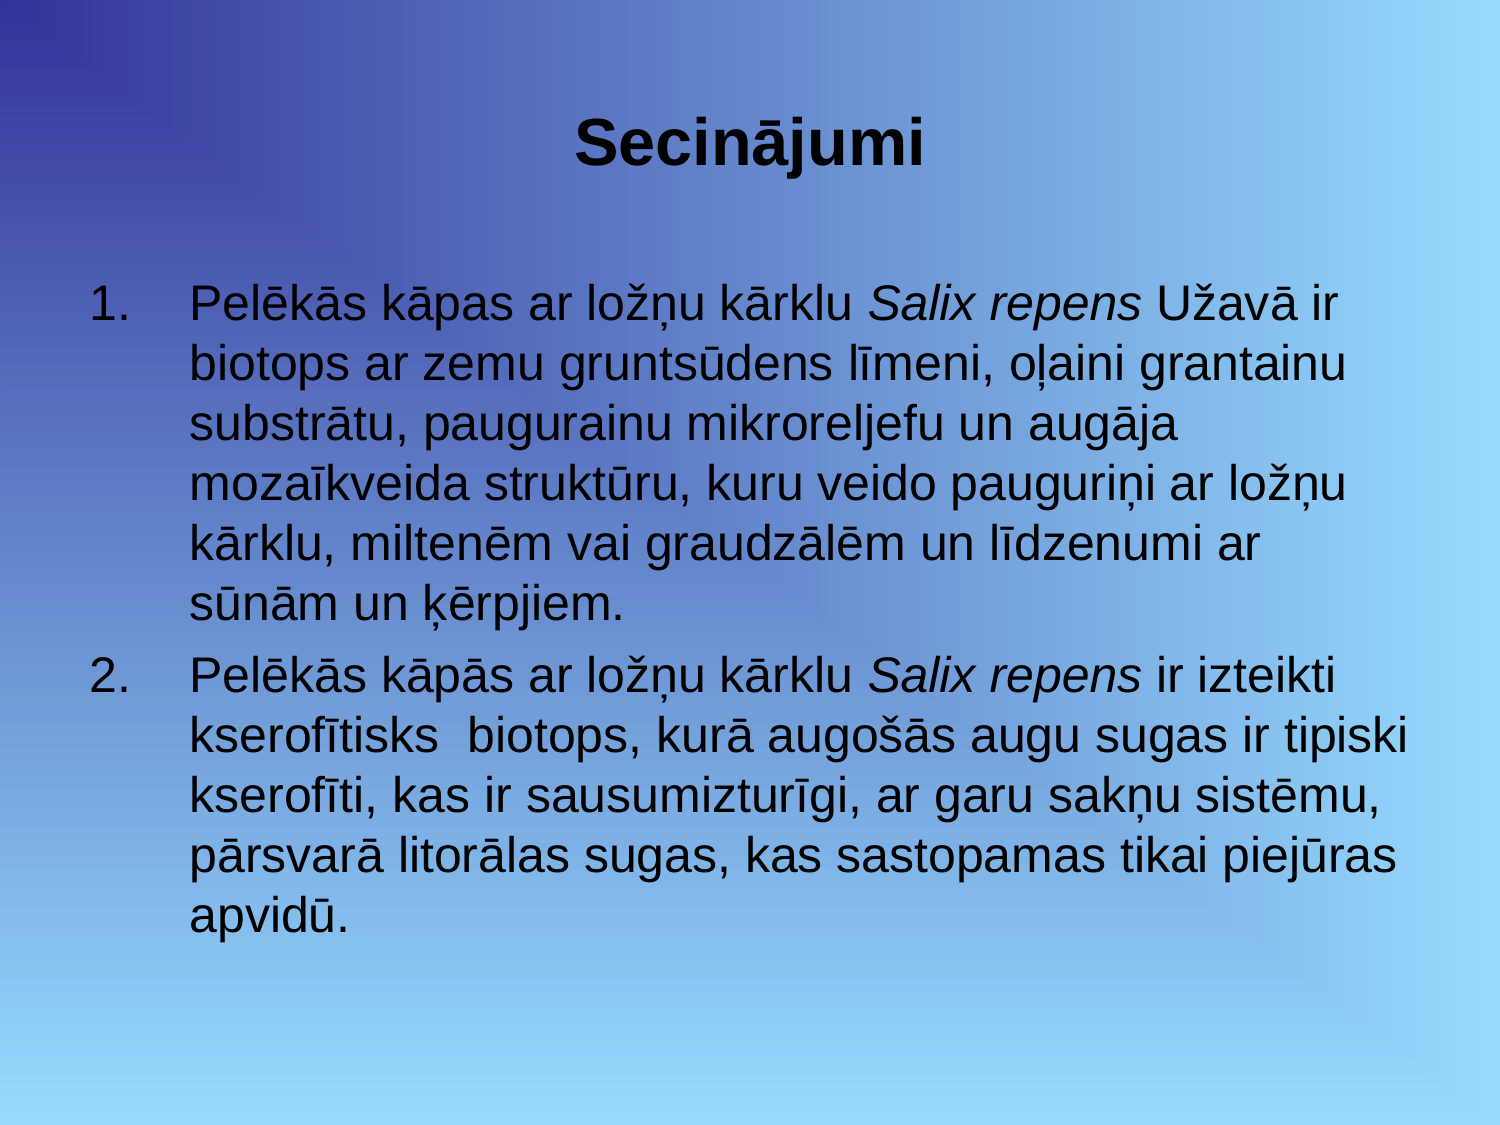

# Secinājumi
Pelēkās kāpas ar ložņu kārklu Salix repens Užavā ir biotops ar zemu gruntsūdens līmeni, oļaini grantainu substrātu, paugurainu mikroreljefu un augāja mozaīkveida struktūru, kuru veido pauguriņi ar ložņu kārklu, miltenēm vai graudzālēm un līdzenumi ar sūnām un ķērpjiem.
Pelēkās kāpās ar ložņu kārklu Salix repens ir izteikti kserofītisks biotops, kurā augošās augu sugas ir tipiski kserofīti, kas ir sausumizturīgi, ar garu sakņu sistēmu, pārsvarā litorālas sugas, kas sastopamas tikai piejūras apvidū.